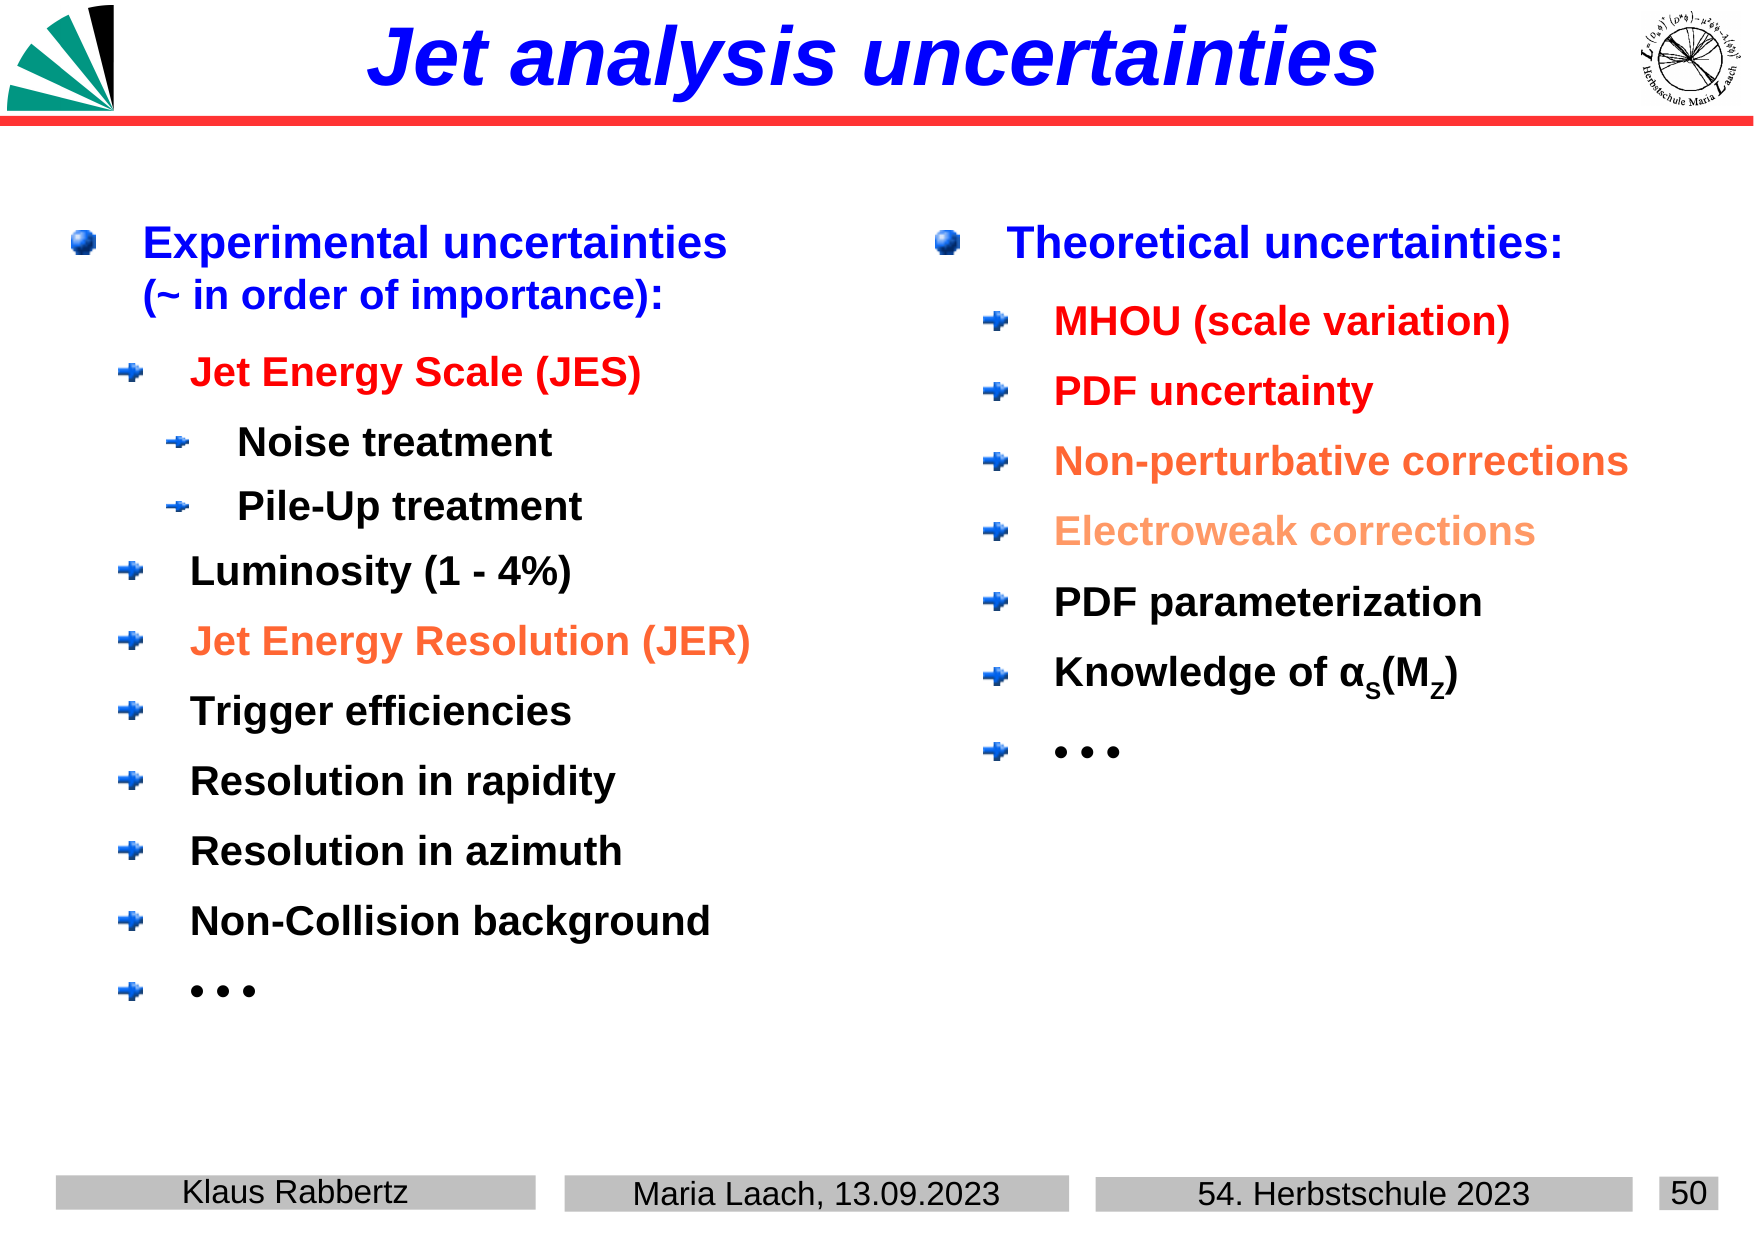

# Jet analysis uncertainties
Experimental uncertainties (~ in order of importance):
Jet Energy Scale (JES)
Noise treatment
Pile-Up treatment
Luminosity (1 - 4%)
Jet Energy Resolution (JER)
Trigger efficiencies
Resolution in rapidity
Resolution in azimuth
Non-Collision background
• • •
Theoretical uncertainties:
MHOU (scale variation)
PDF uncertainty
Non-perturbative corrections
Electroweak corrections
PDF parameterization
Knowledge of αS(MZ)
• • •